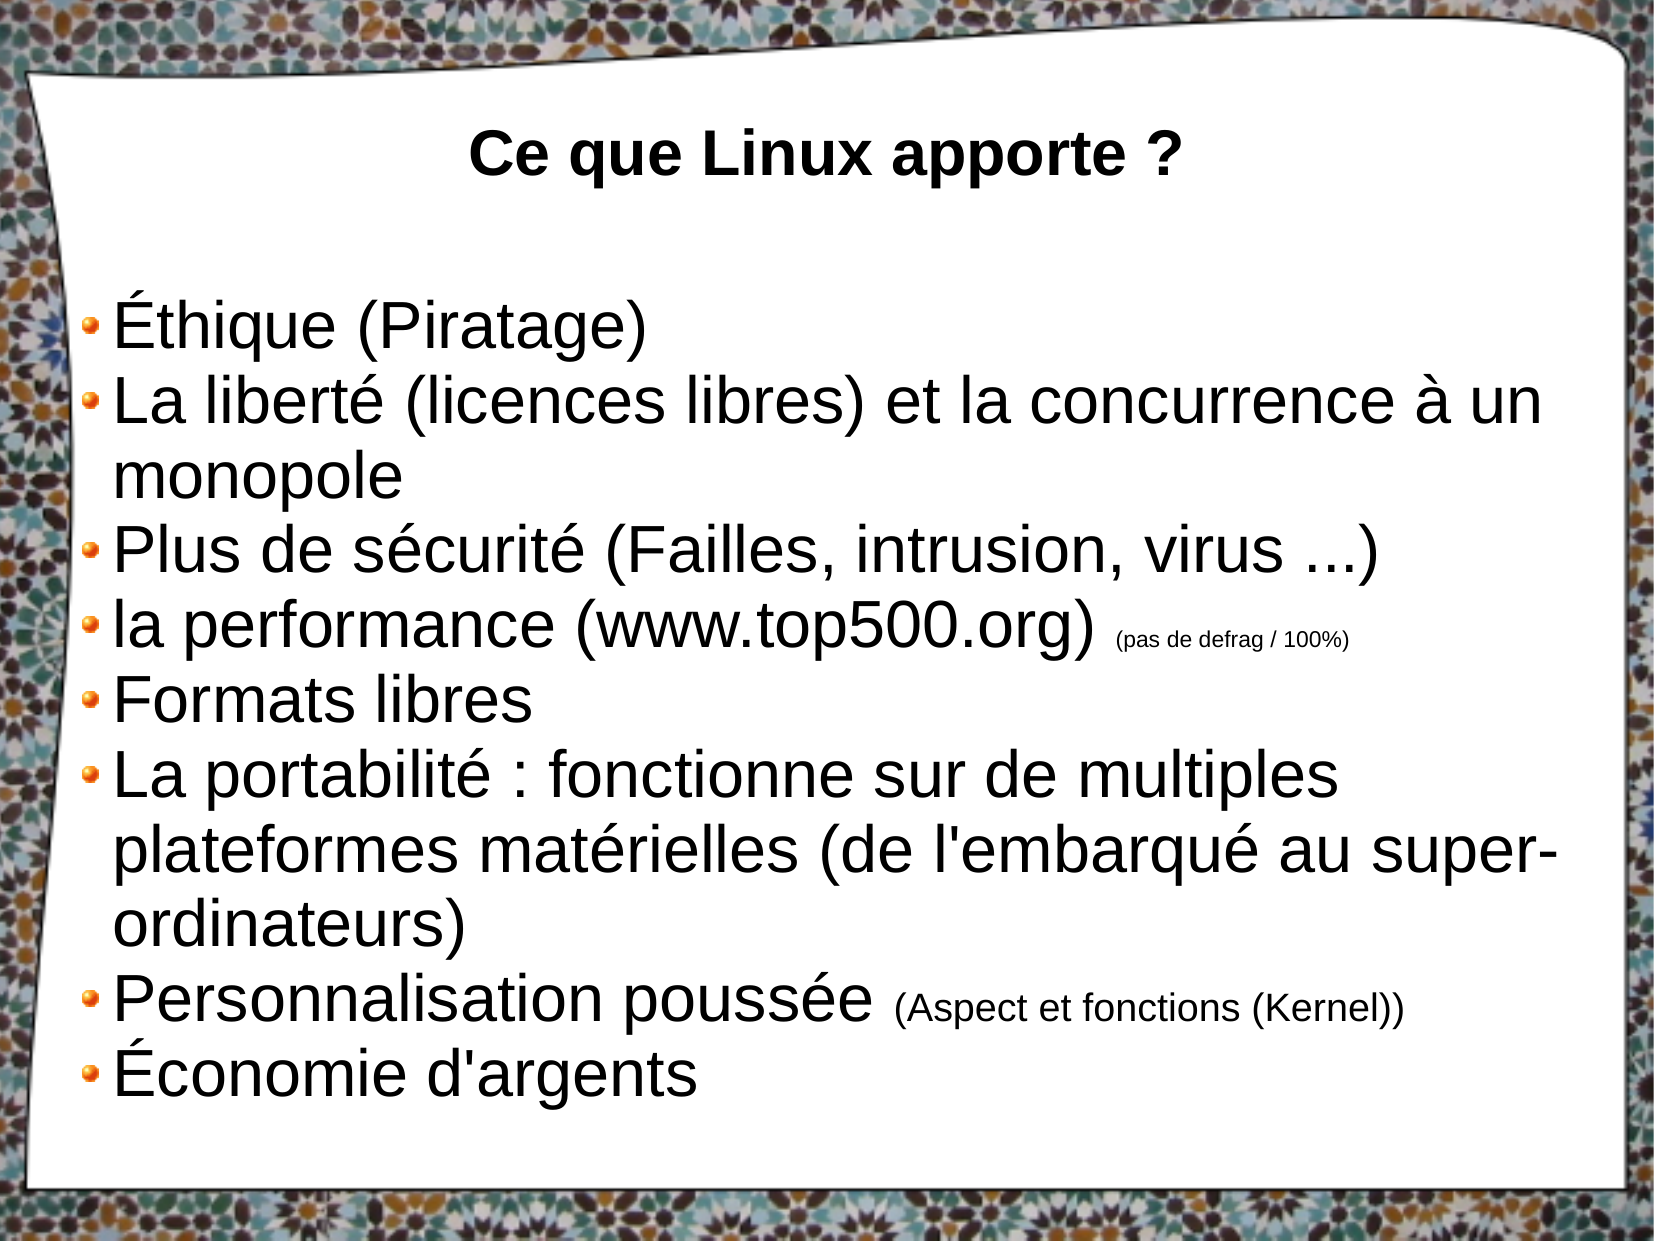

# Ce que Linux apporte ?
Éthique (Piratage)
La liberté (licences libres) et la concurrence à un monopole
Plus de sécurité (Failles, intrusion, virus ...)
la performance (www.top500.org) (pas de defrag / 100%)
Formats libres
La portabilité : fonctionne sur de multiples plateformes matérielles (de l'embarqué au super-ordinateurs)
Personnalisation poussée (Aspect et fonctions (Kernel))
Économie d'argents
Linux : Le quoi, le pourquoi et le comment (Nibrass/Oujda)